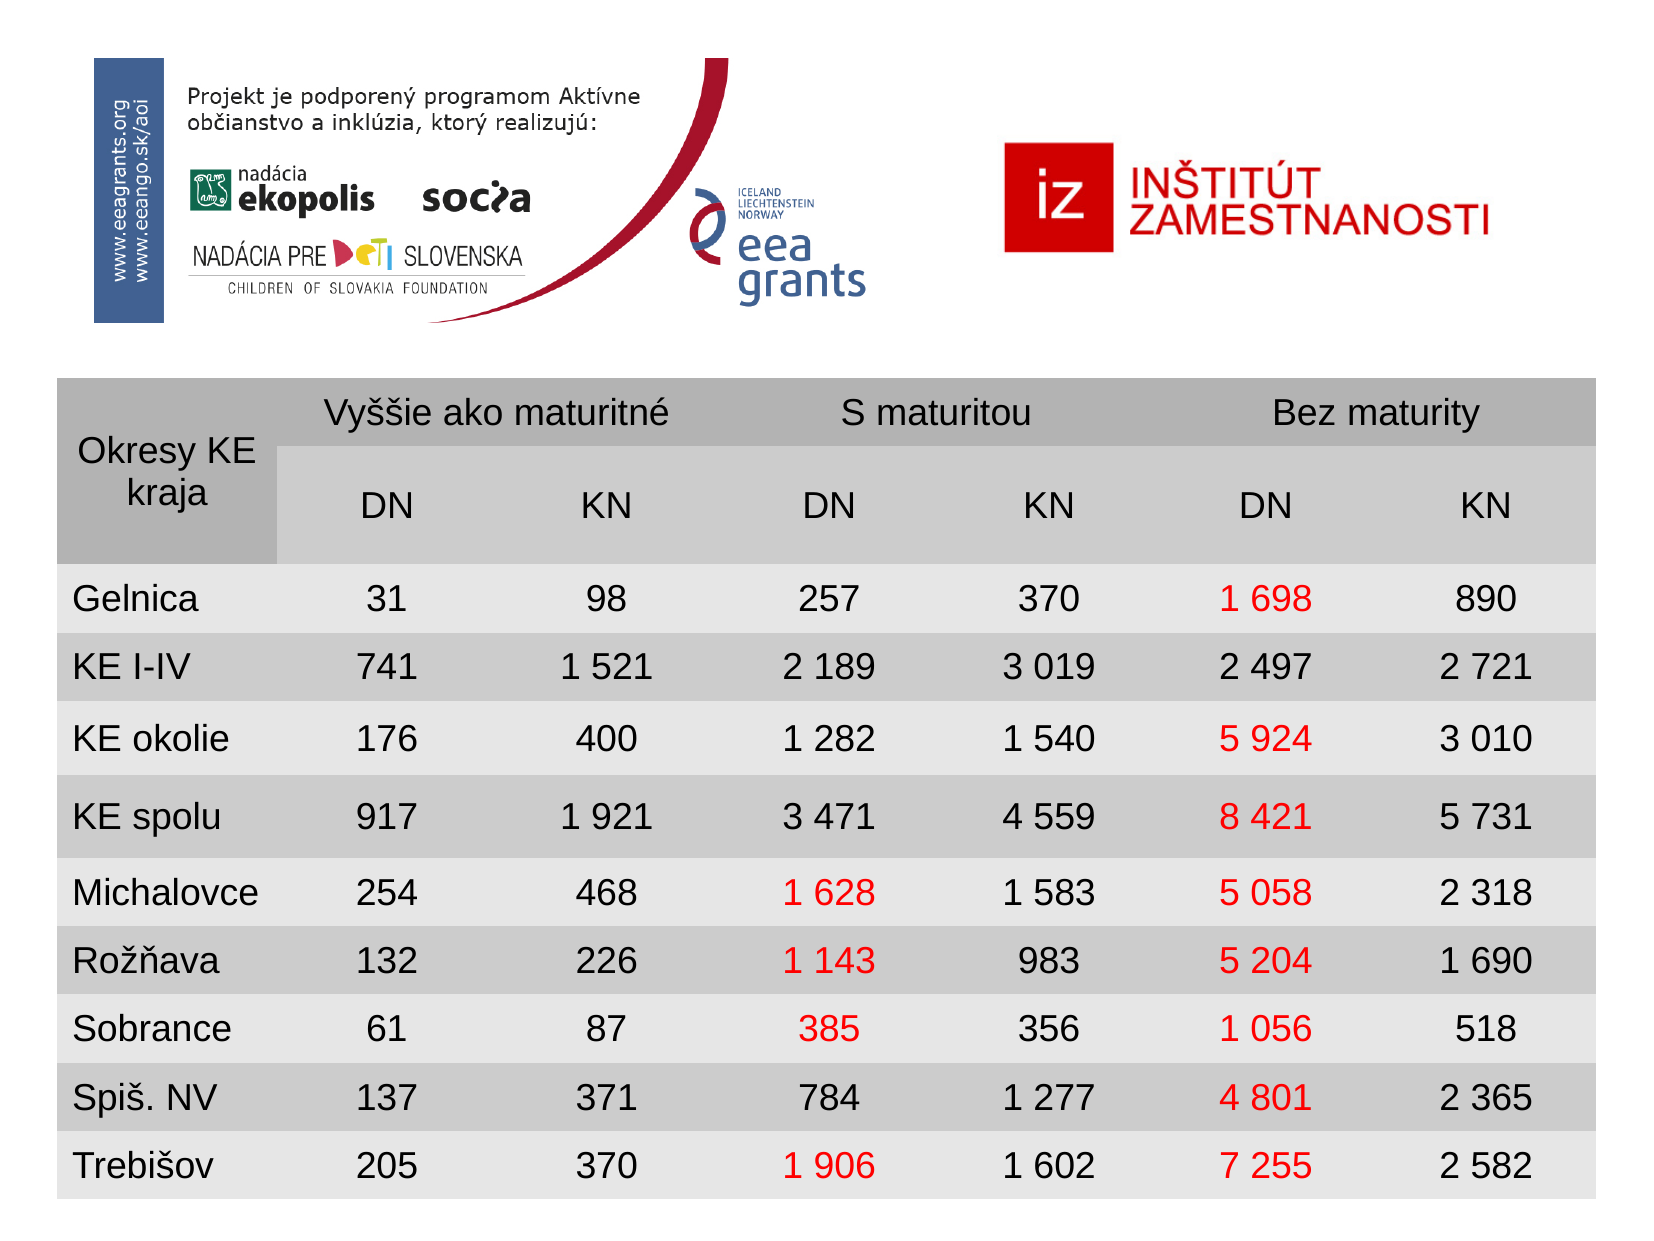

#
| Okresy KE kraja | Vyššie ako maturitné | | S maturitou | | Bez maturity | |
| --- | --- | --- | --- | --- | --- | --- |
| | DN | KN | DN | KN | DN | KN |
| Gelnica | 31 | 98 | 257 | 370 | 1 698 | 890 |
| KE I-IV | 741 | 1 521 | 2 189 | 3 019 | 2 497 | 2 721 |
| KE okolie | 176 | 400 | 1 282 | 1 540 | 5 924 | 3 010 |
| KE spolu | 917 | 1 921 | 3 471 | 4 559 | 8 421 | 5 731 |
| Michalovce | 254 | 468 | 1 628 | 1 583 | 5 058 | 2 318 |
| Rožňava | 132 | 226 | 1 143 | 983 | 5 204 | 1 690 |
| Sobrance | 61 | 87 | 385 | 356 | 1 056 | 518 |
| Spiš. NV | 137 | 371 | 784 | 1 277 | 4 801 | 2 365 |
| Trebišov | 205 | 370 | 1 906 | 1 602 | 7 255 | 2 582 |